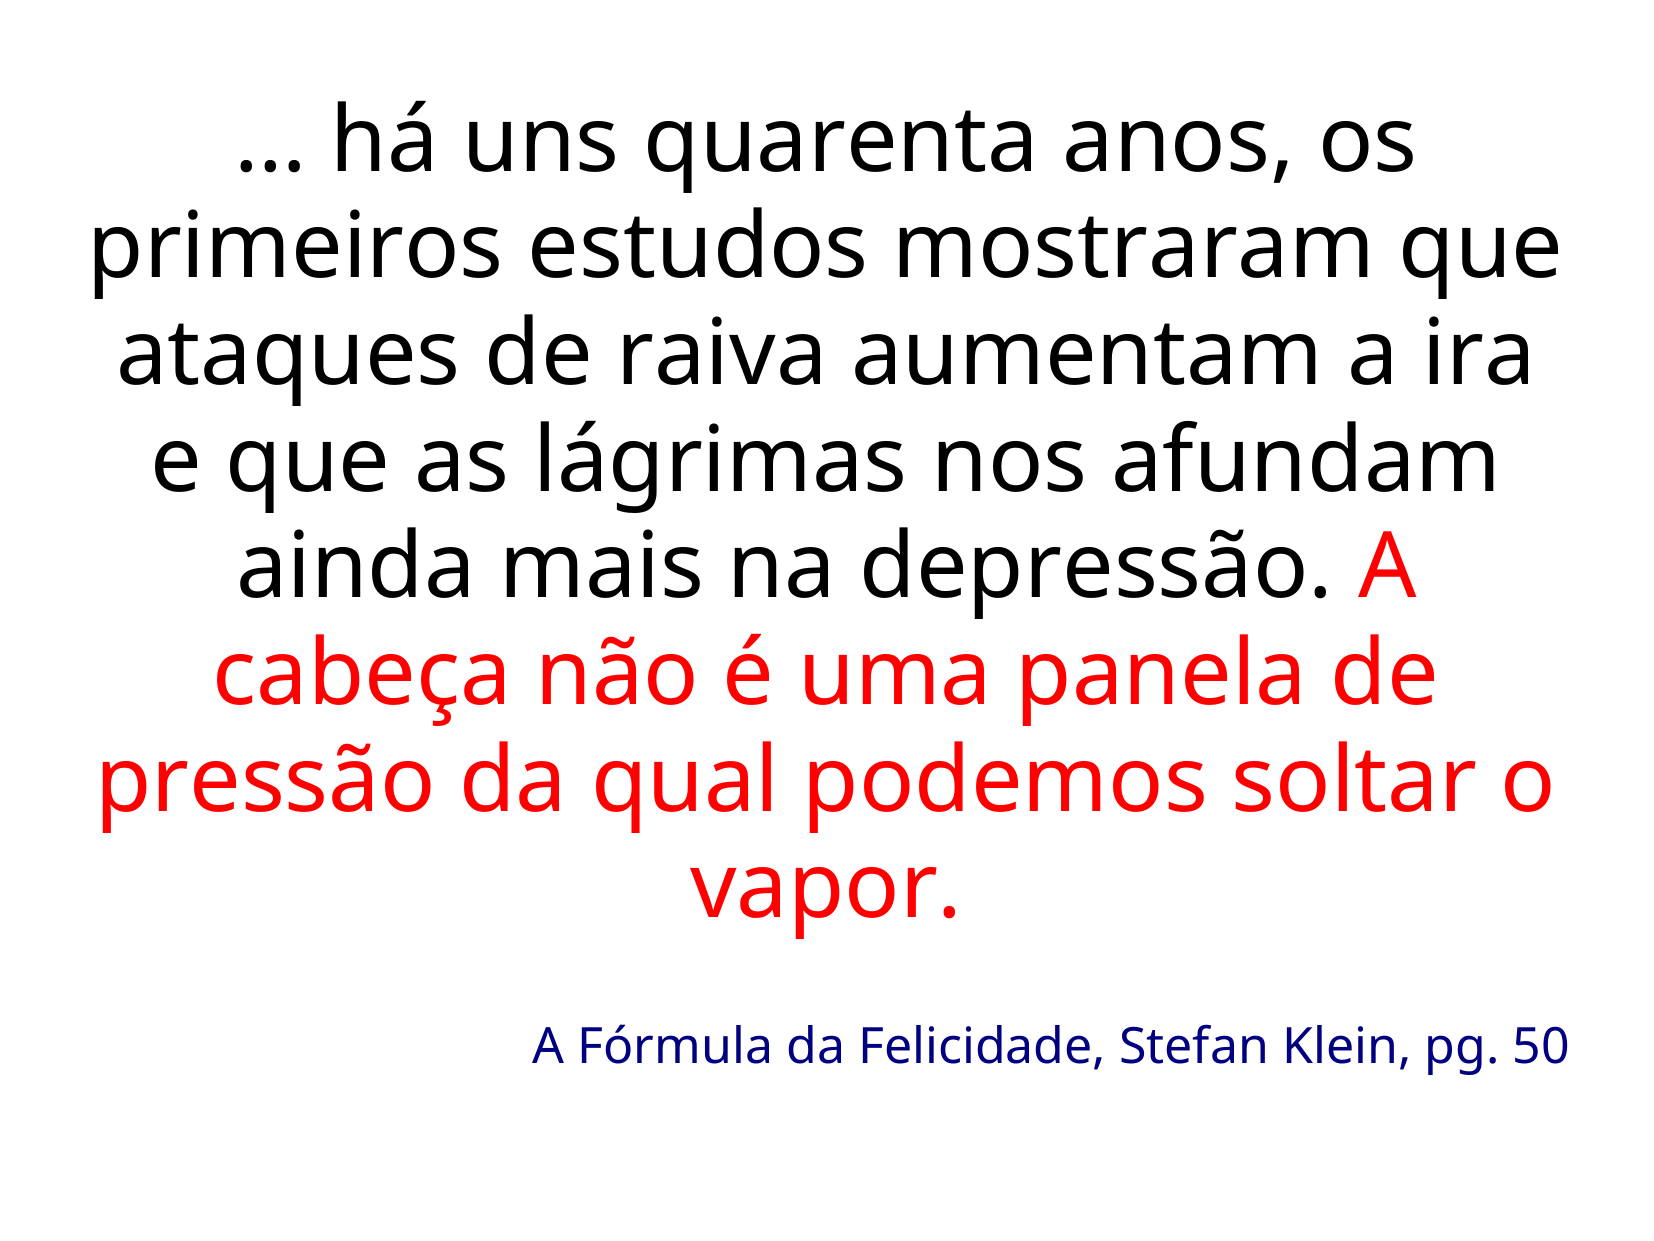

… há uns quarenta anos, os primeiros estudos mostraram que ataques de raiva aumentam a ira e que as lágrimas nos afundam ainda mais na depressão. A cabeça não é uma panela de pressão da qual podemos soltar o vapor.
A Fórmula da Felicidade, Stefan Klein, pg. 50